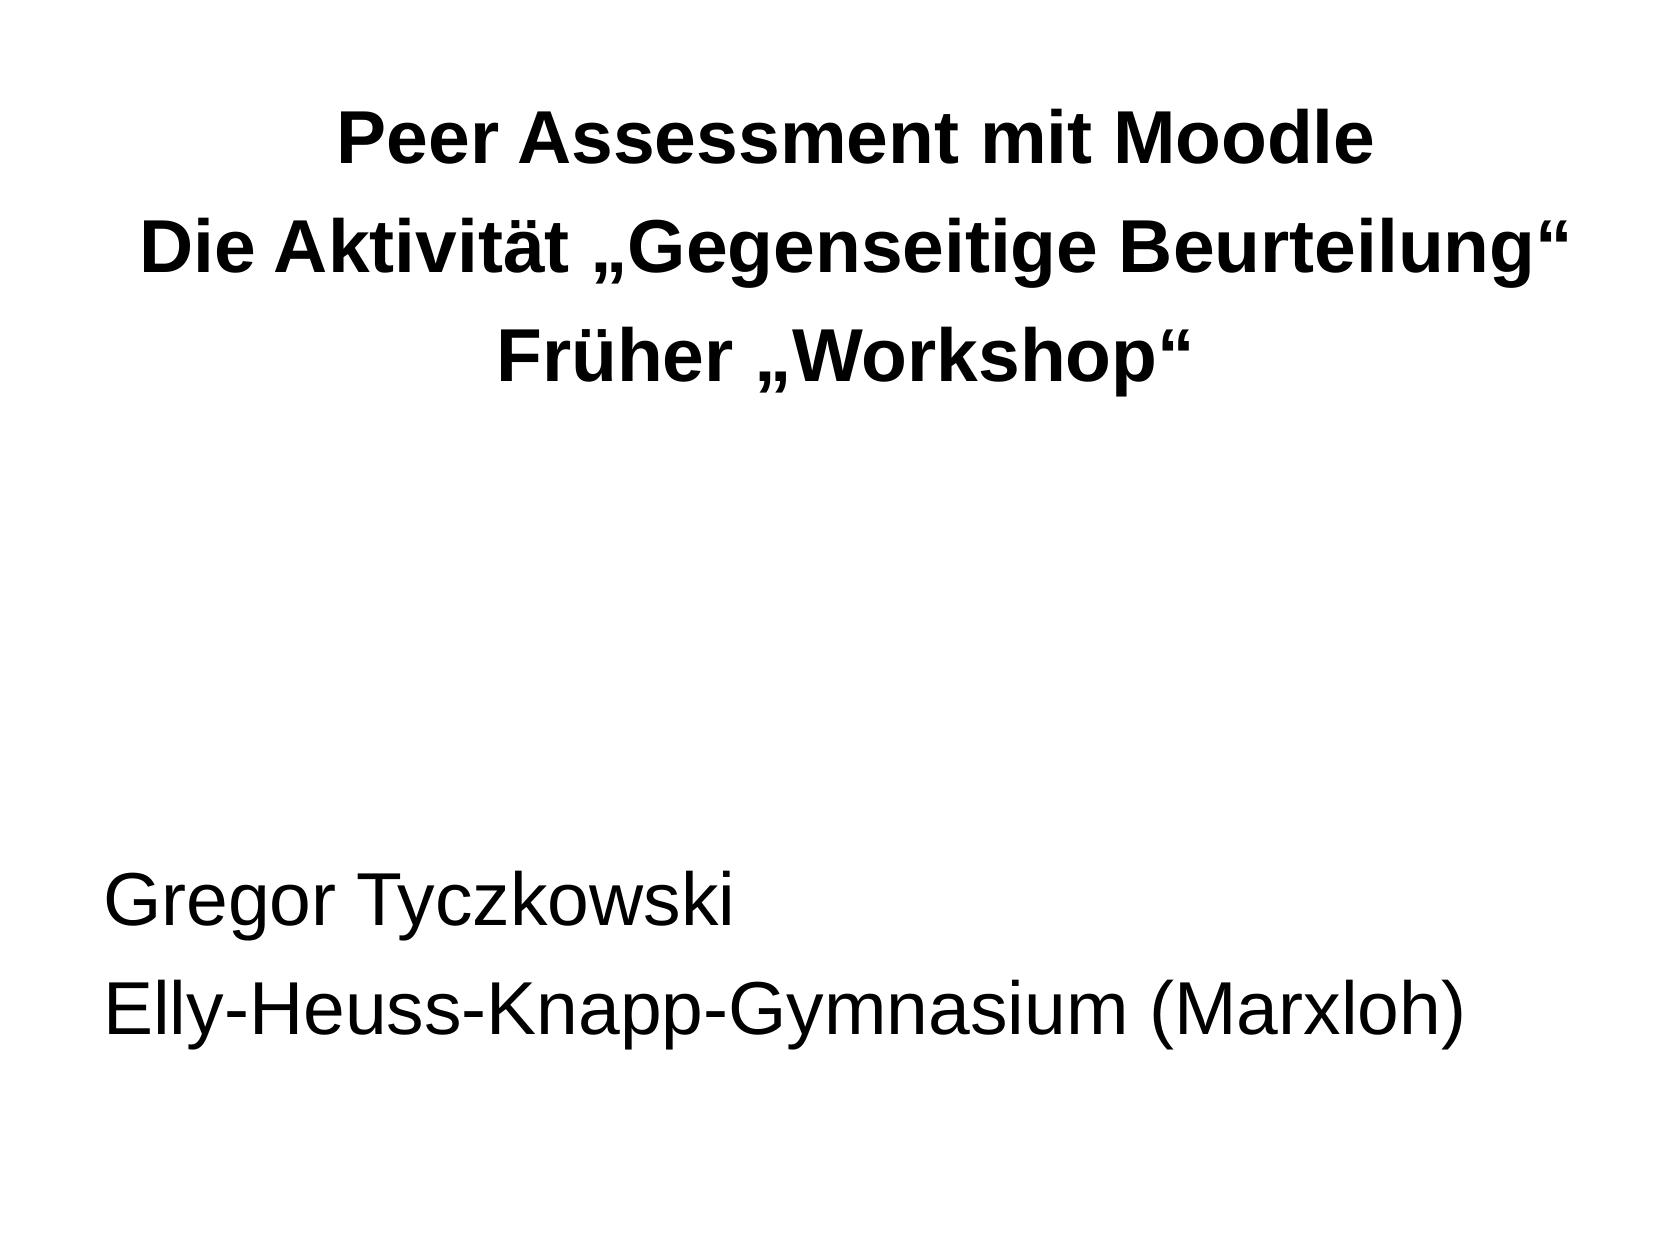

Peer Assessment mit Moodle
Die Aktivität „Gegenseitige Beurteilung“
Früher „Workshop“
Gregor Tyczkowski
Elly-Heuss-Knapp-Gymnasium (Marxloh)